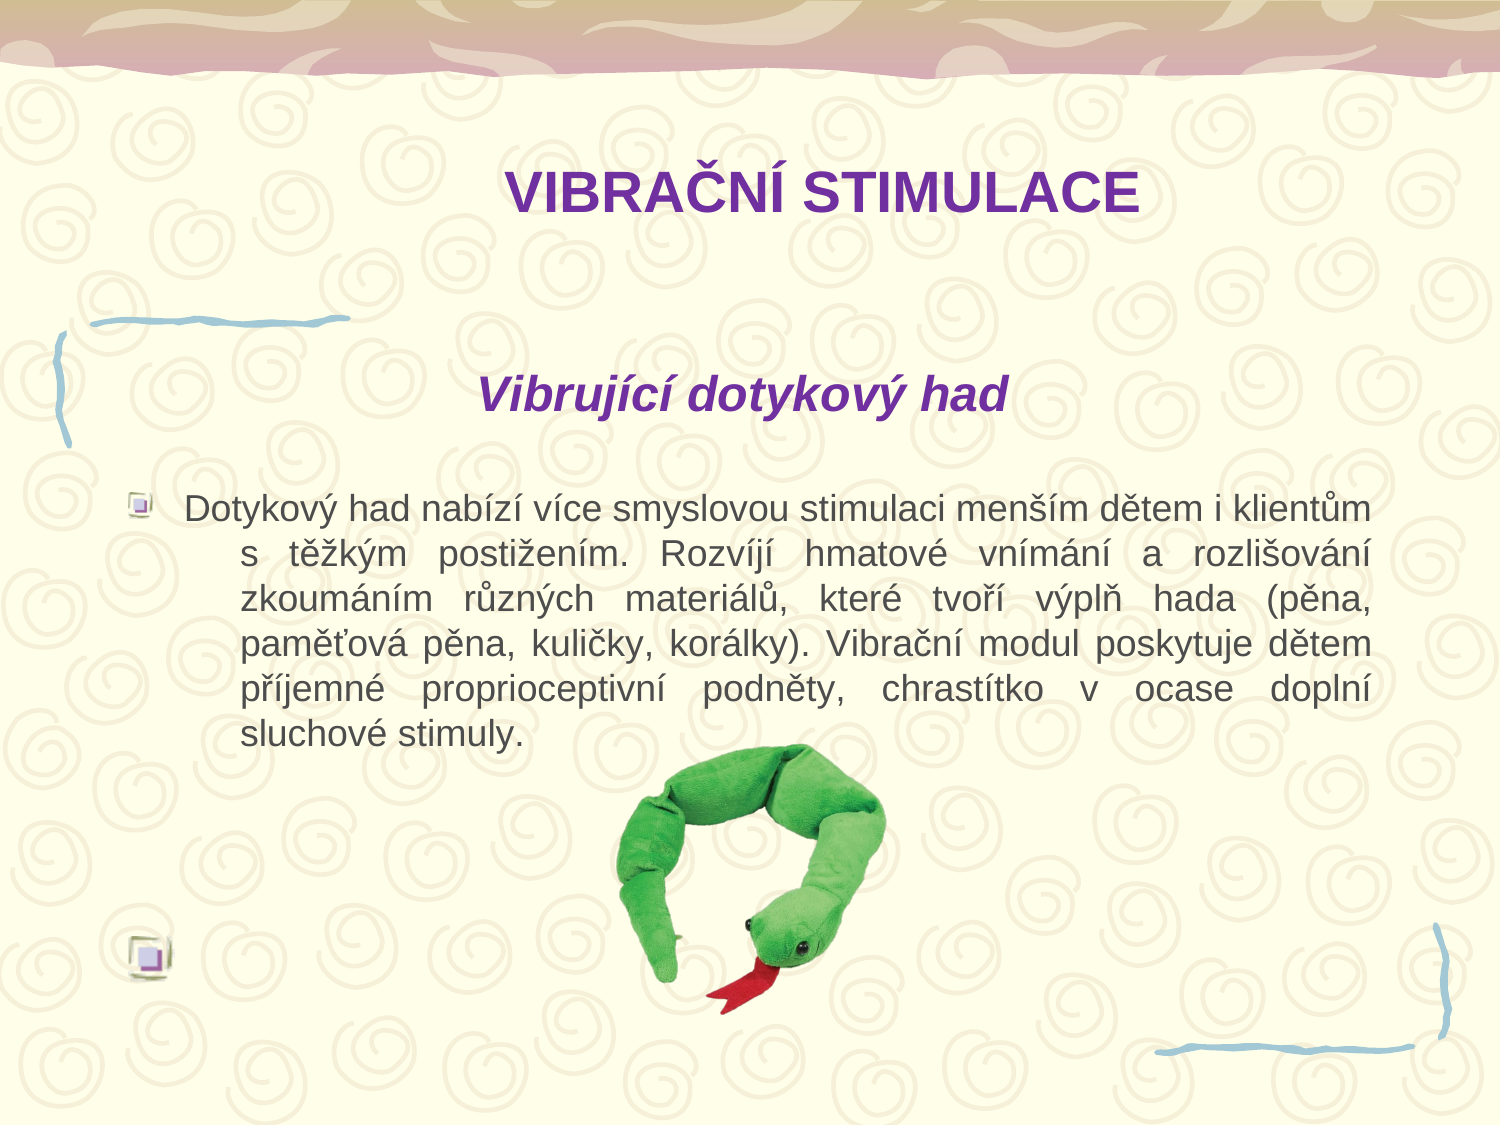

#
VIBRAČNÍ STIMULACE
Vibrující dotykový had
Dotykový had nabízí více smyslovou stimulaci menším dětem i klientům s těžkým postižením. Rozvíjí hmatové vnímání a rozlišování zkoumáním různých materiálů, které tvoří výplň hada (pěna, paměťová pěna, kuličky, korálky). Vibrační modul poskytuje dětem příjemné proprioceptivní podněty, chrastítko v ocase doplní sluchové stimuly.